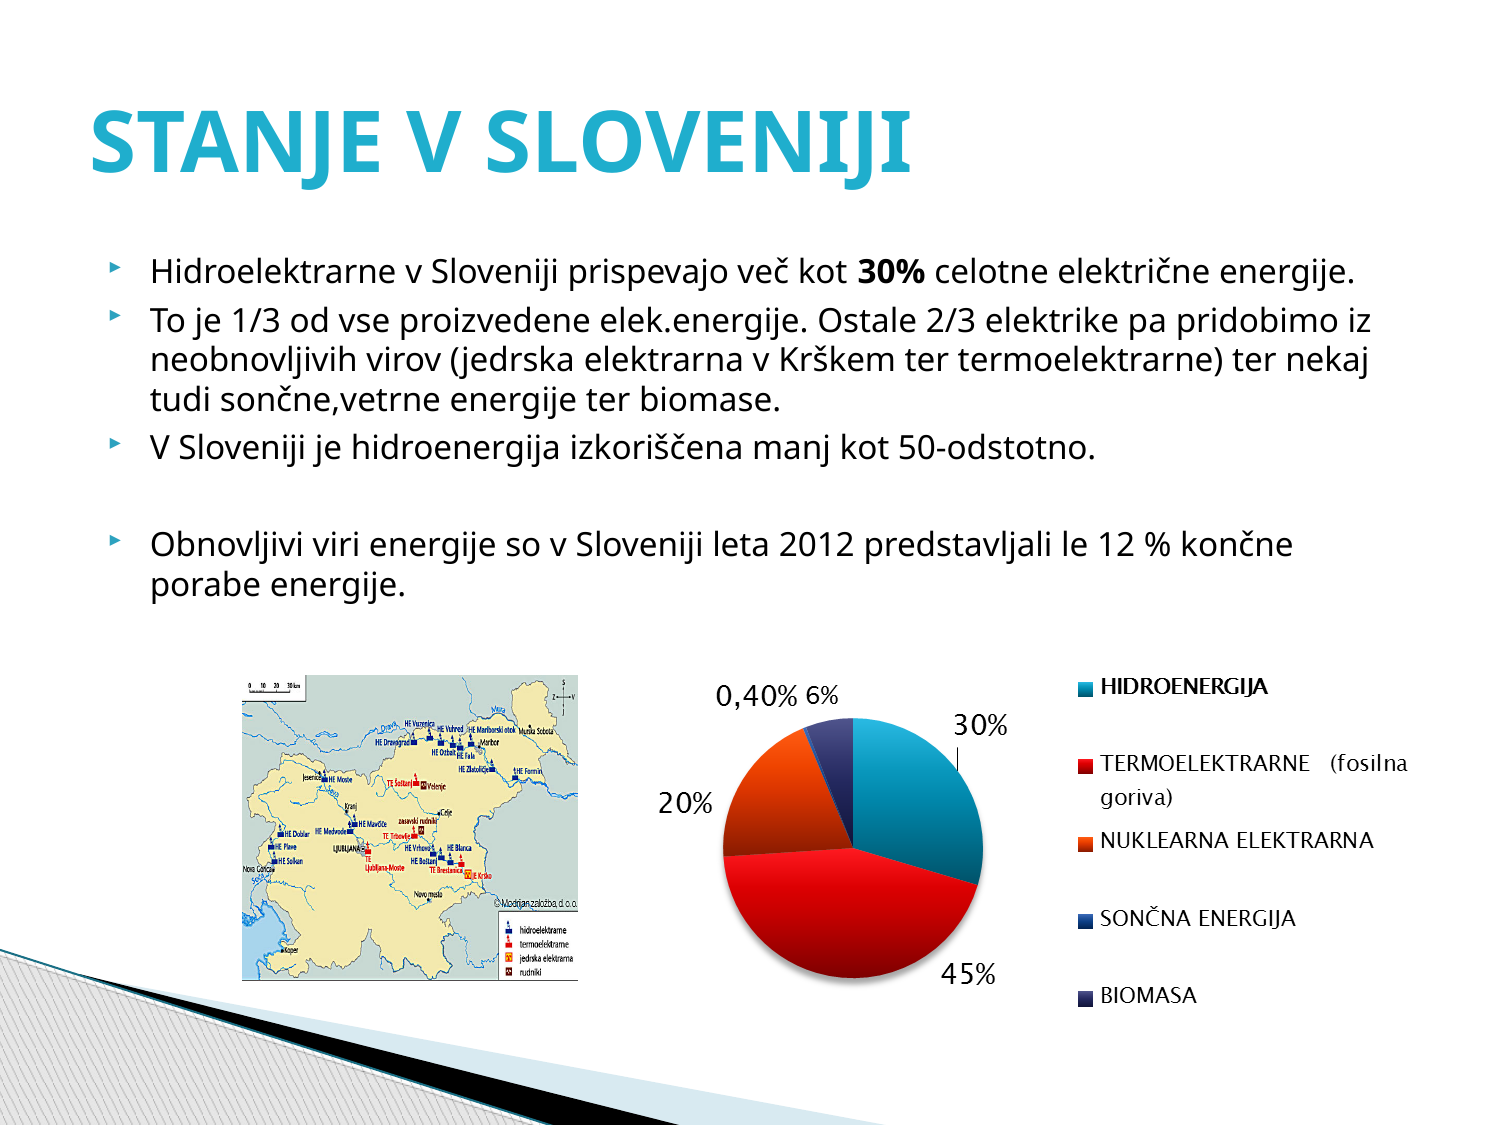

STANJE V SLOVENIJI
# Hidroelektrarne v Sloveniji prispevajo več kot 30% celotne električne energije.
To je 1/3 od vse proizvedene elek.energije. Ostale 2/3 elektrike pa pridobimo iz neobnovljivih virov (jedrska elektrarna v Krškem ter termoelektrarne) ter nekaj tudi sončne,vetrne energije ter biomase.
V Sloveniji je hidroenergija izkoriščena manj kot 50-odstotno.
Obnovljivi viri energije so v Sloveniji leta 2012 predstavljali le 12 % končne porabe energije.